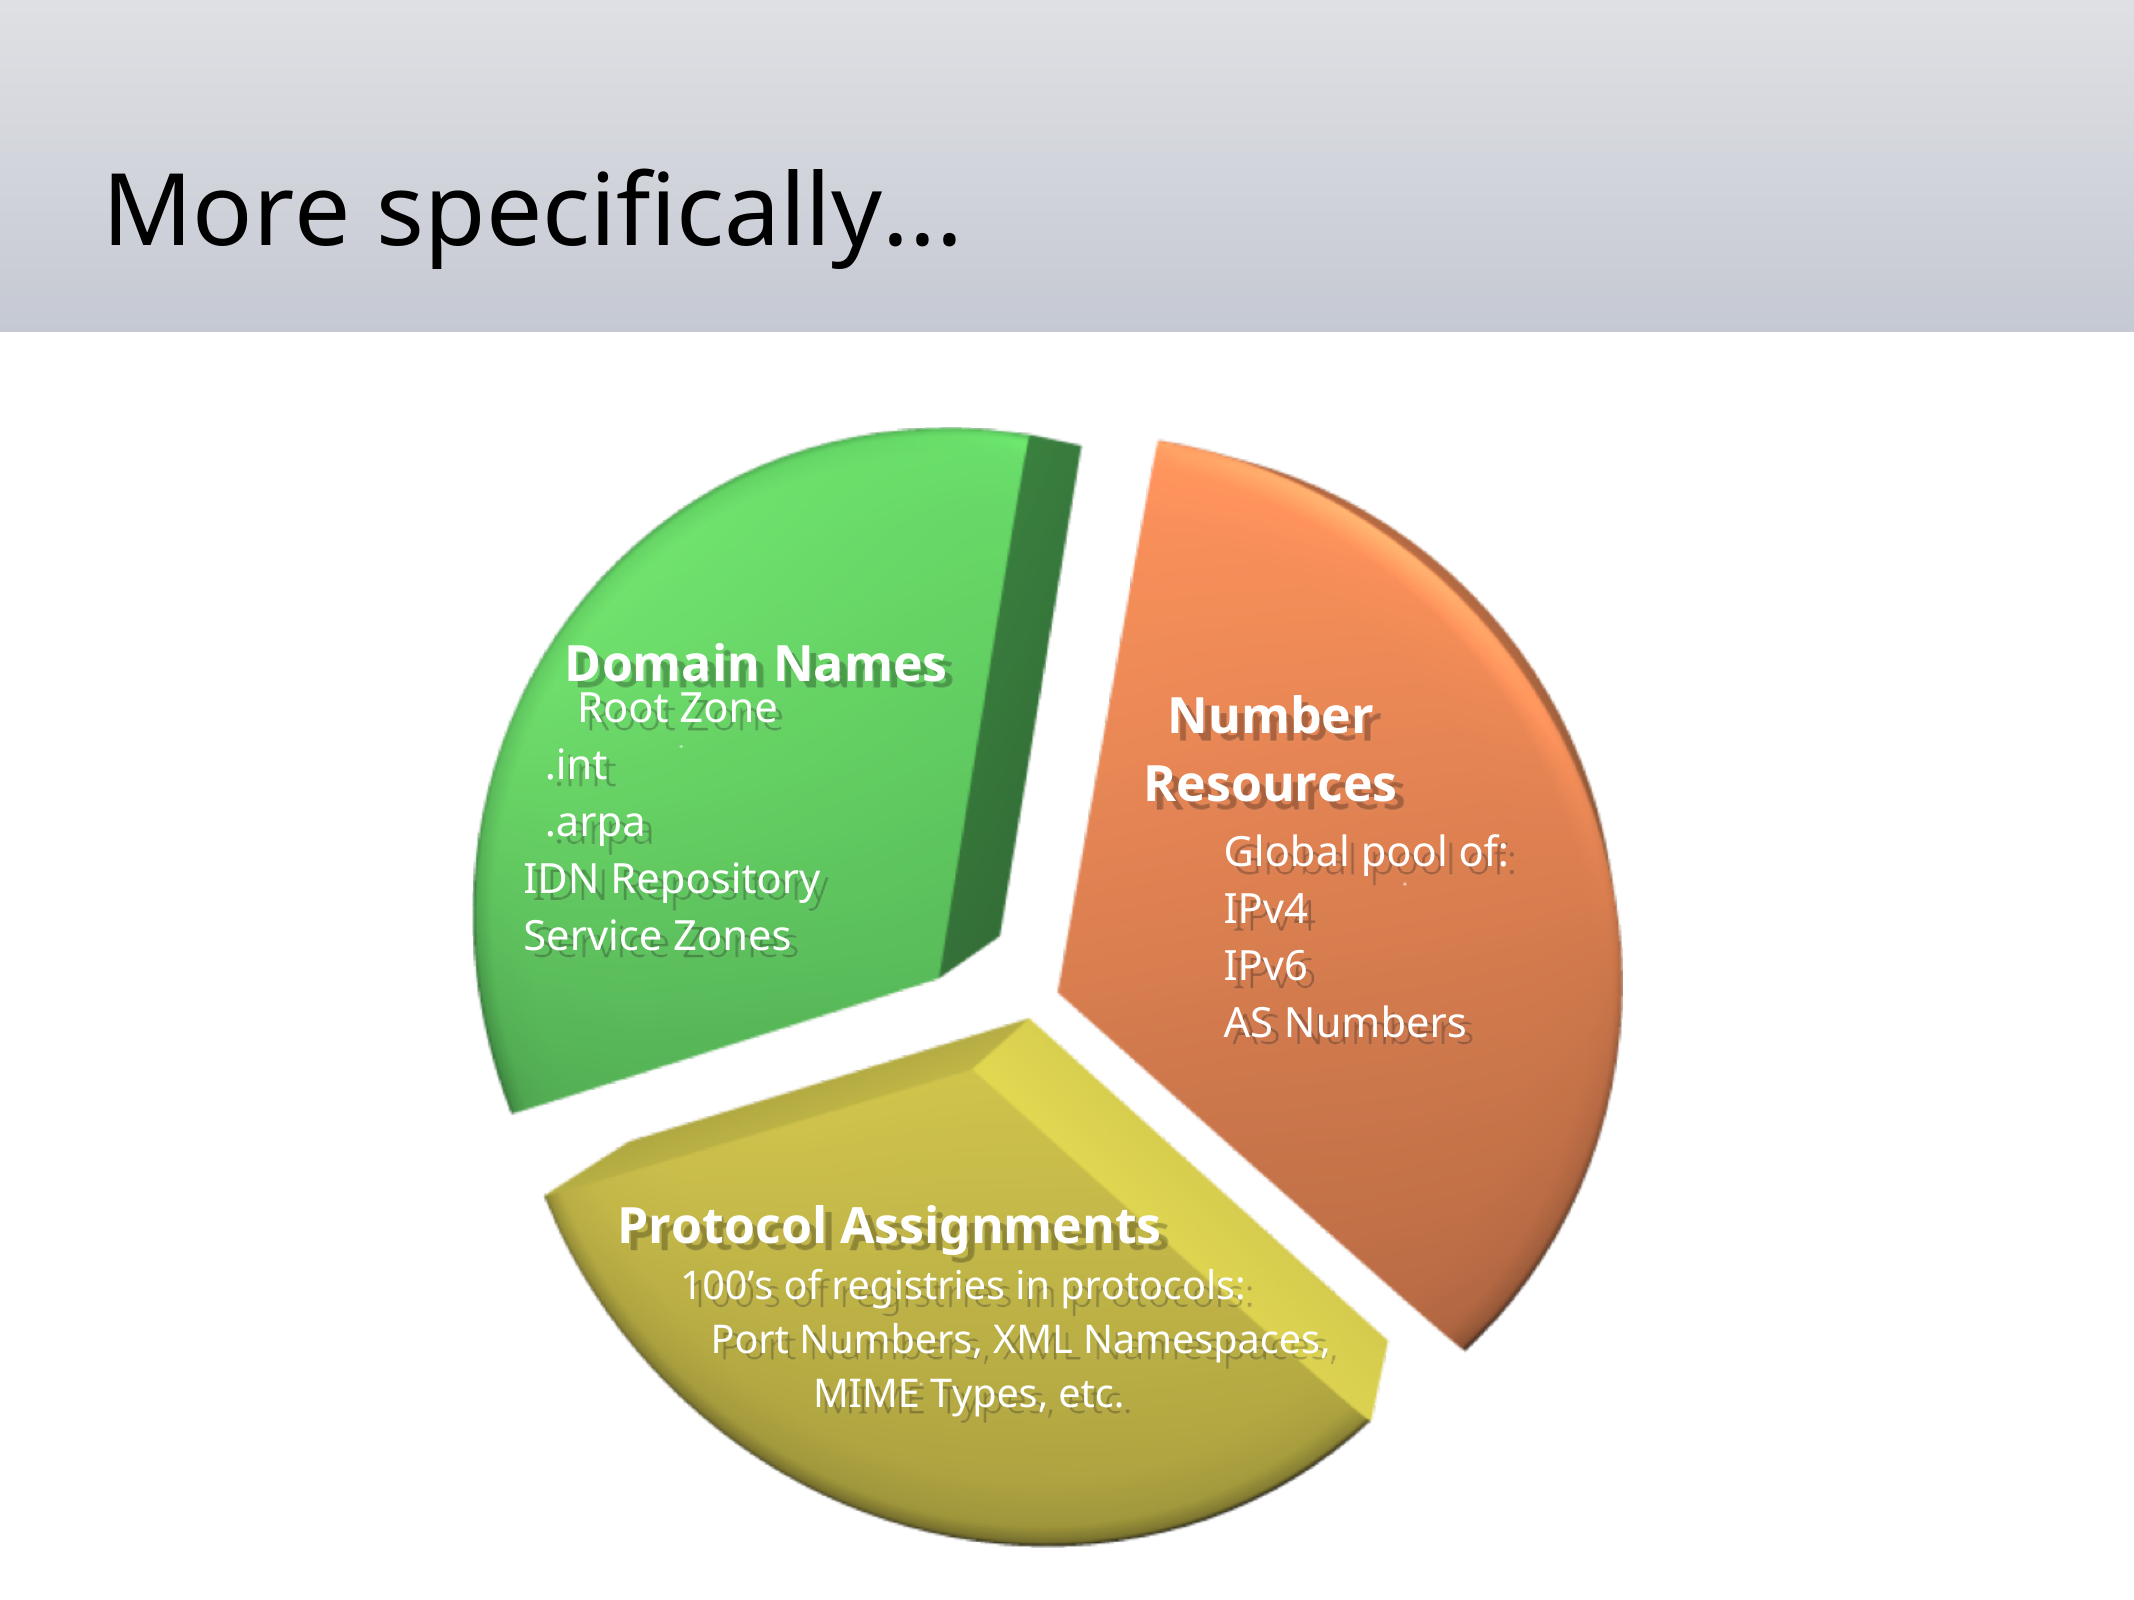

# More specifically...
Domain Names
 Root Zone
 .int
 .arpa
IDN Repository
Service Zones
Number
Resources
Global pool of:
IPv4
IPv6
AS Numbers
Protocol Assignments
100’s of registries in protocols:
 Port Numbers, XML Namespaces,
 MIME Types, etc.